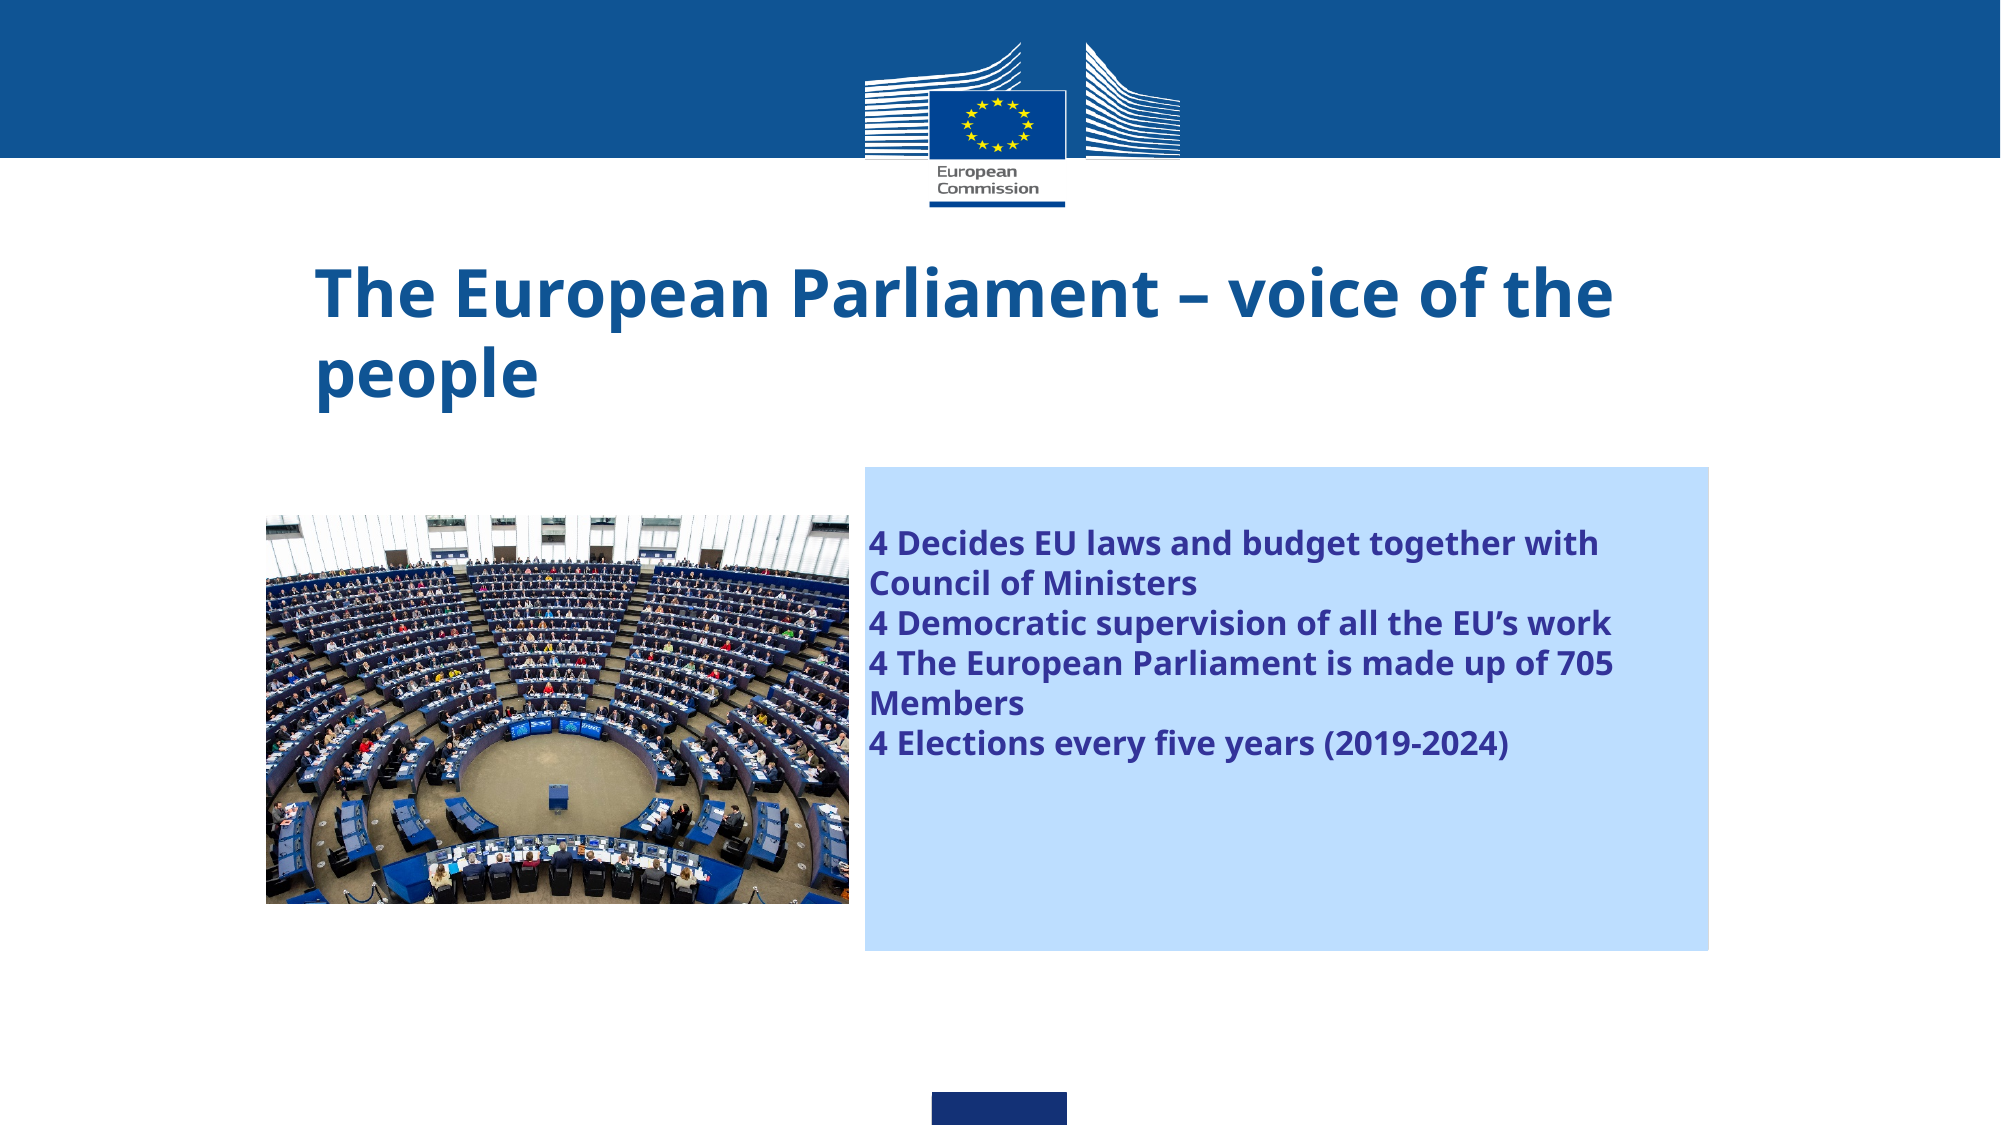

# The European Parliament – voice of the people
4 Decides EU laws and budget together with Council of Ministers
4 Democratic supervision of all the EU’s work
4 The European Parliament is made up of 705 Members
4 Elections every five years (2019-2024)